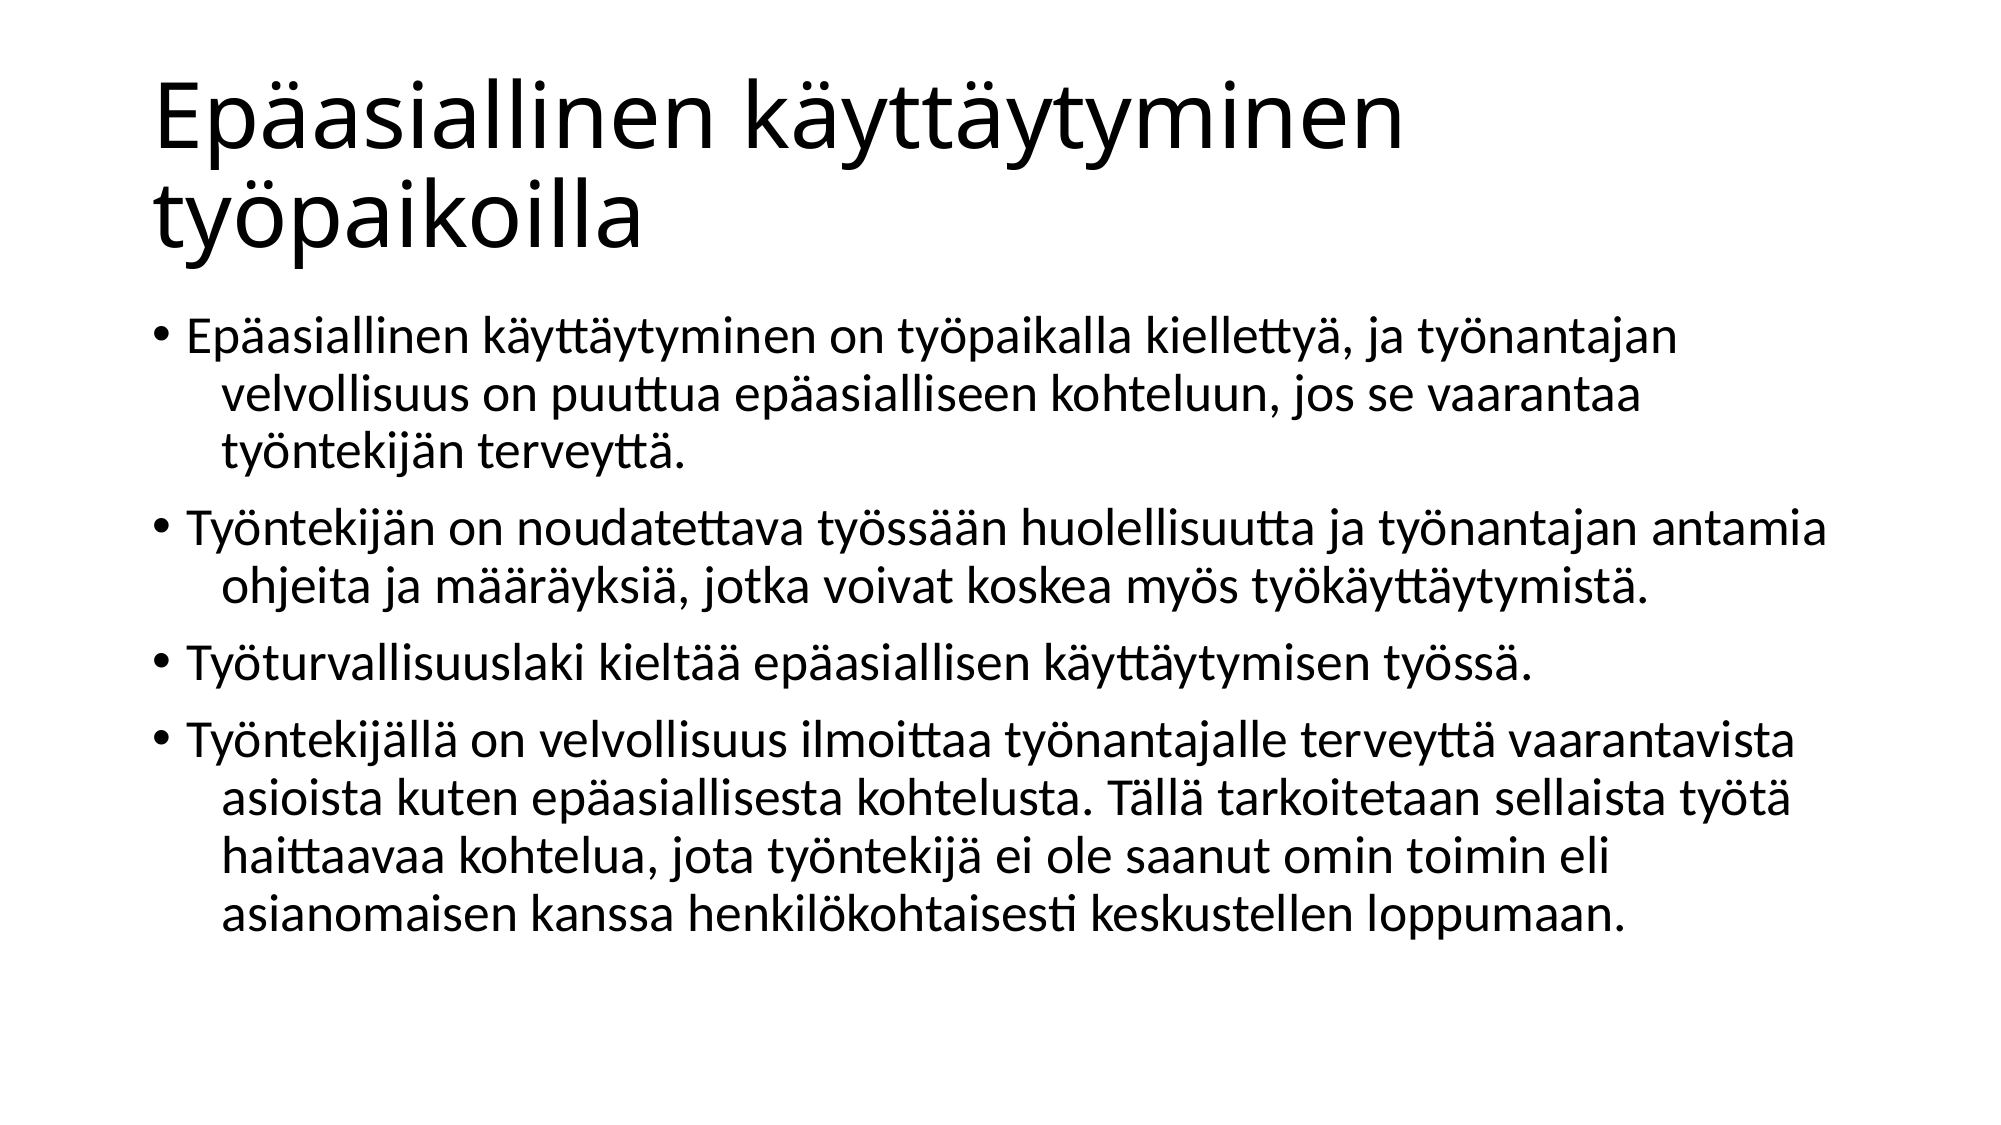

# Epäasiallinen käyttäytyminen työpaikoilla
Epäasiallinen käyttäytyminen on työpaikalla kiellettyä, ja työnantajan velvollisuus on puuttua epäasialliseen kohteluun, jos se vaarantaa työntekijän terveyttä.
Työntekijän on noudatettava työssään huolellisuutta ja työnantajan antamia ohjeita ja määräyksiä, jotka voivat koskea myös työkäyttäytymistä.
Työturvallisuuslaki kieltää epäasiallisen käyttäytymisen työssä.
Työntekijällä on velvollisuus ilmoittaa työnantajalle terveyttä vaarantavista asioista kuten epäasiallisesta kohtelusta. Tällä tarkoitetaan sellaista työtä haittaavaa kohtelua, jota työntekijä ei ole saanut omin toimin eli asianomaisen kanssa henkilökohtaisesti keskustellen loppumaan.